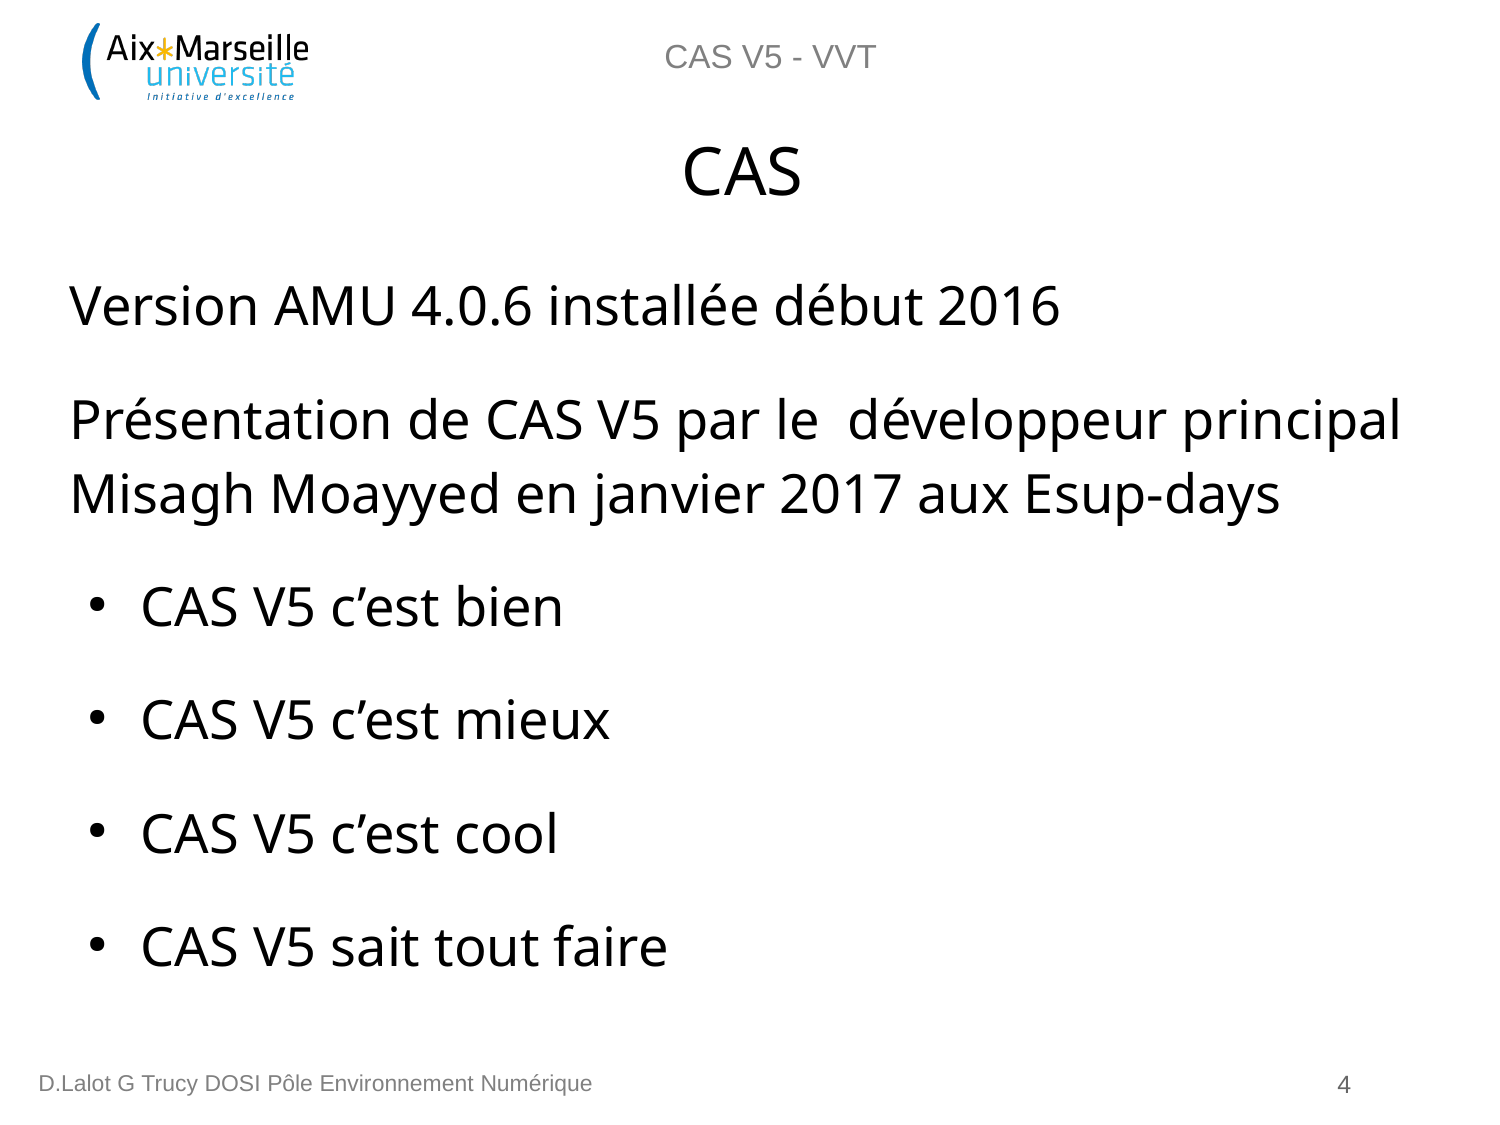

# CAS
Version AMU 4.0.6 installée début 2016
Présentation de CAS V5 par le développeur principal Misagh Moayyed en janvier 2017 aux Esup-days
CAS V5 c’est bien
CAS V5 c’est mieux
CAS V5 c’est cool
CAS V5 sait tout faire